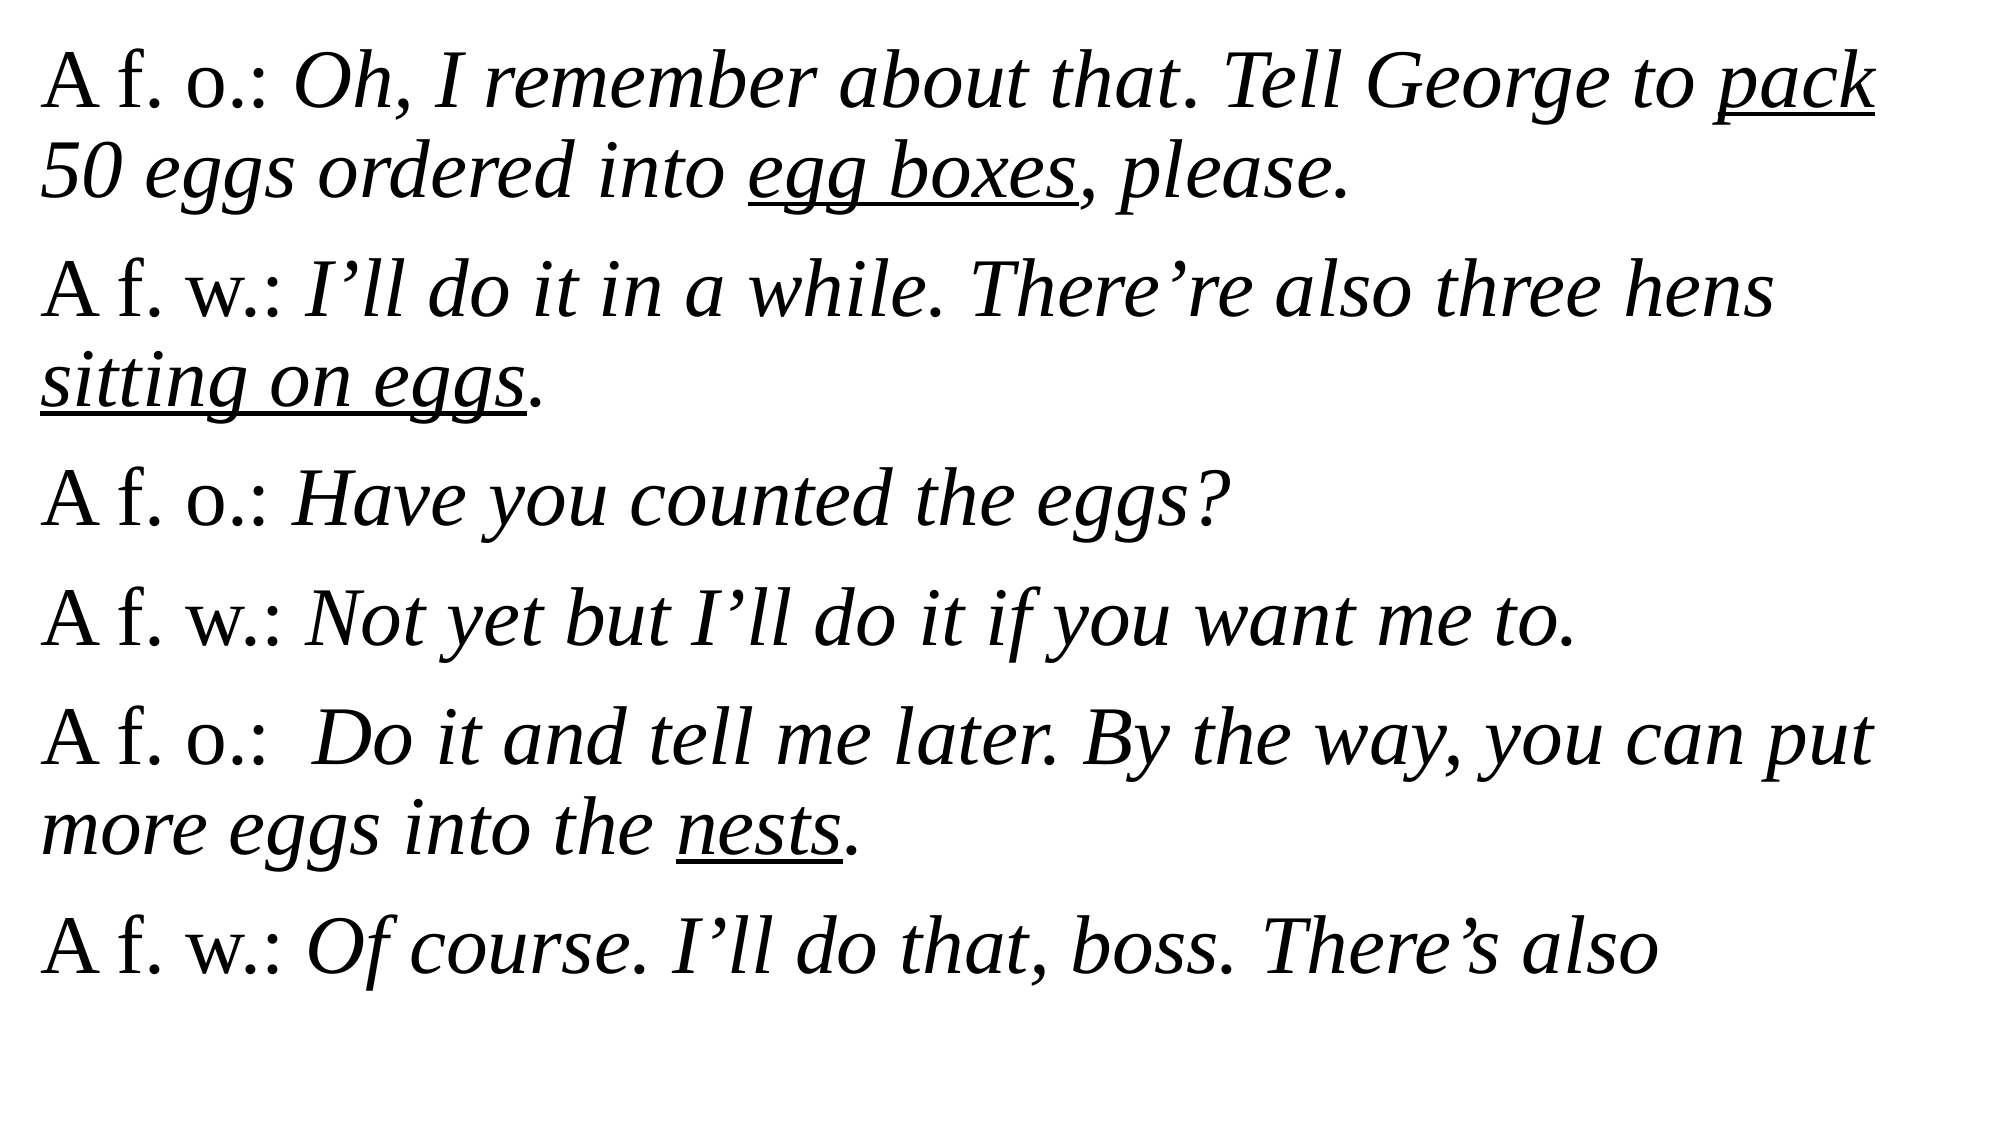

# A f. o.: Oh, I remember about that. Tell George to pack 50 eggs ordered into egg boxes, please.
A f. w.: I’ll do it in a while. There’re also three hens sitting on eggs.
A f. o.: Have you counted the eggs?
A f. w.: Not yet but I’ll do it if you want me to.
A f. o.: Do it and tell me later. By the way, you can put more eggs into the nests.
A f. w.: Of course. I’ll do that, boss. There’s also